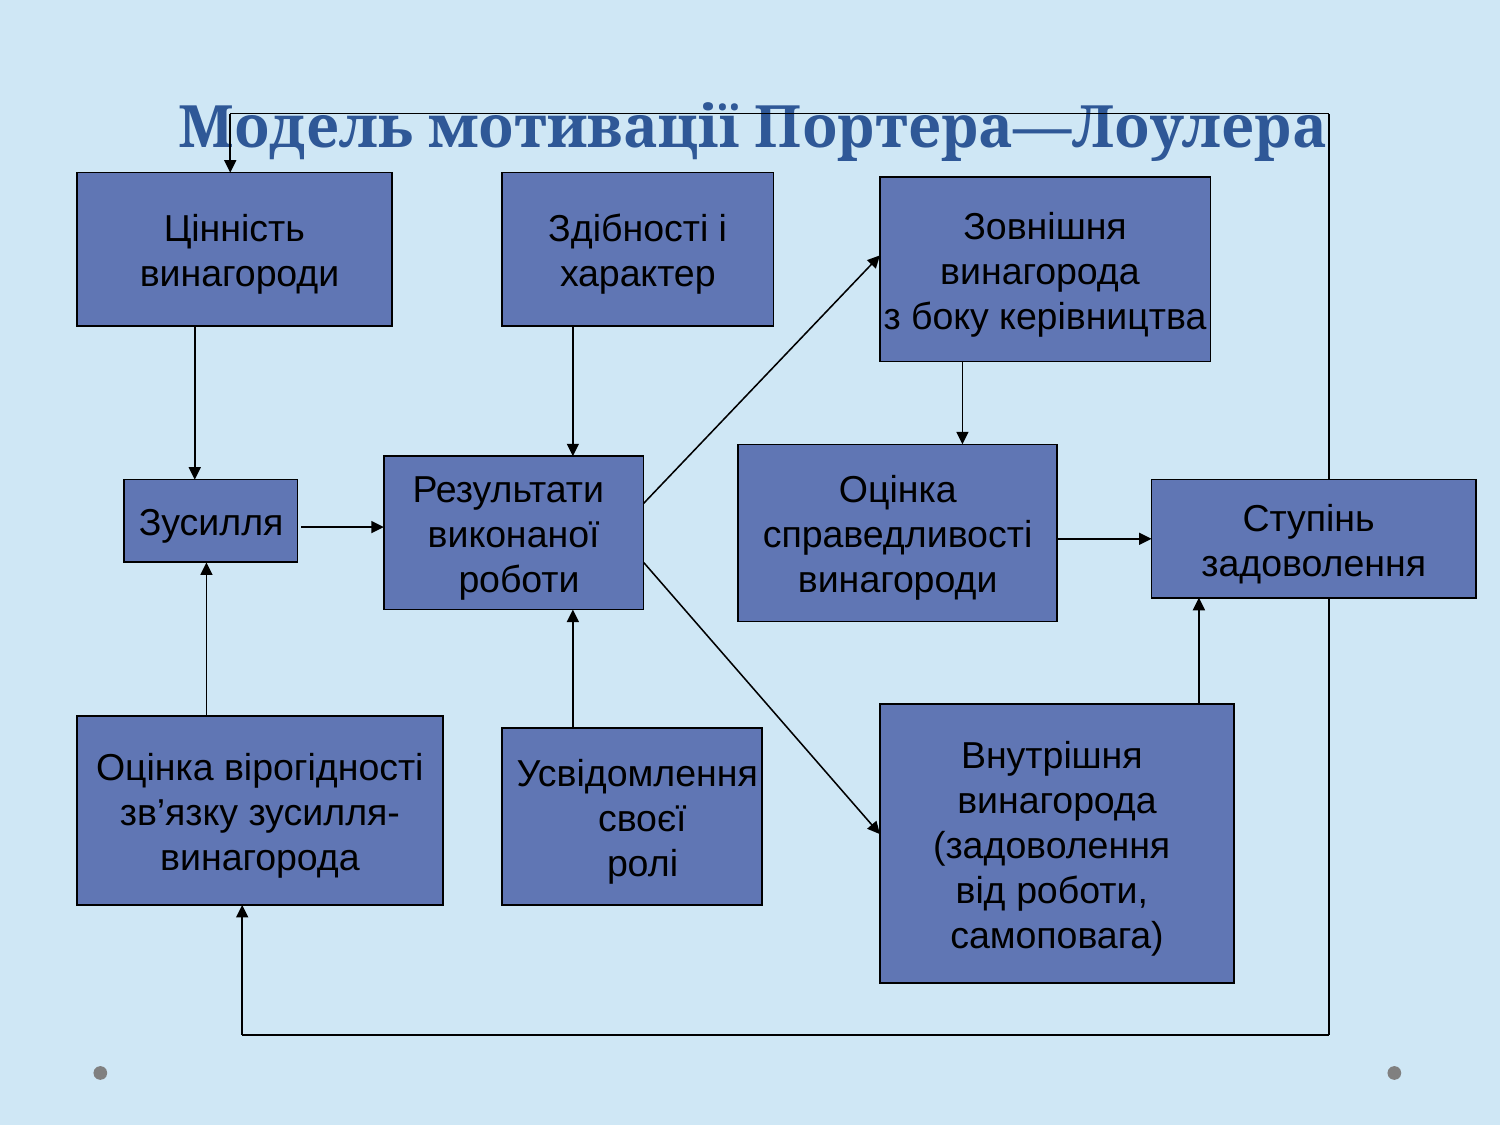

# Модель мотивації Портера—Лоулера
Цінність
 винагороди
Здібності і
характер
Зовнішня
винагорода
з боку керівництва
Оцінка
справедливості
винагороди
Результати
виконаної
 роботи
Зусилля
Ступінь
задоволення
Внутрішня
винагорода
(задоволення
від роботи,
самоповага)
Оцінка вірогідності
зв’язку зусилля-
винагорода
Усвідомлення
своєї
ролі